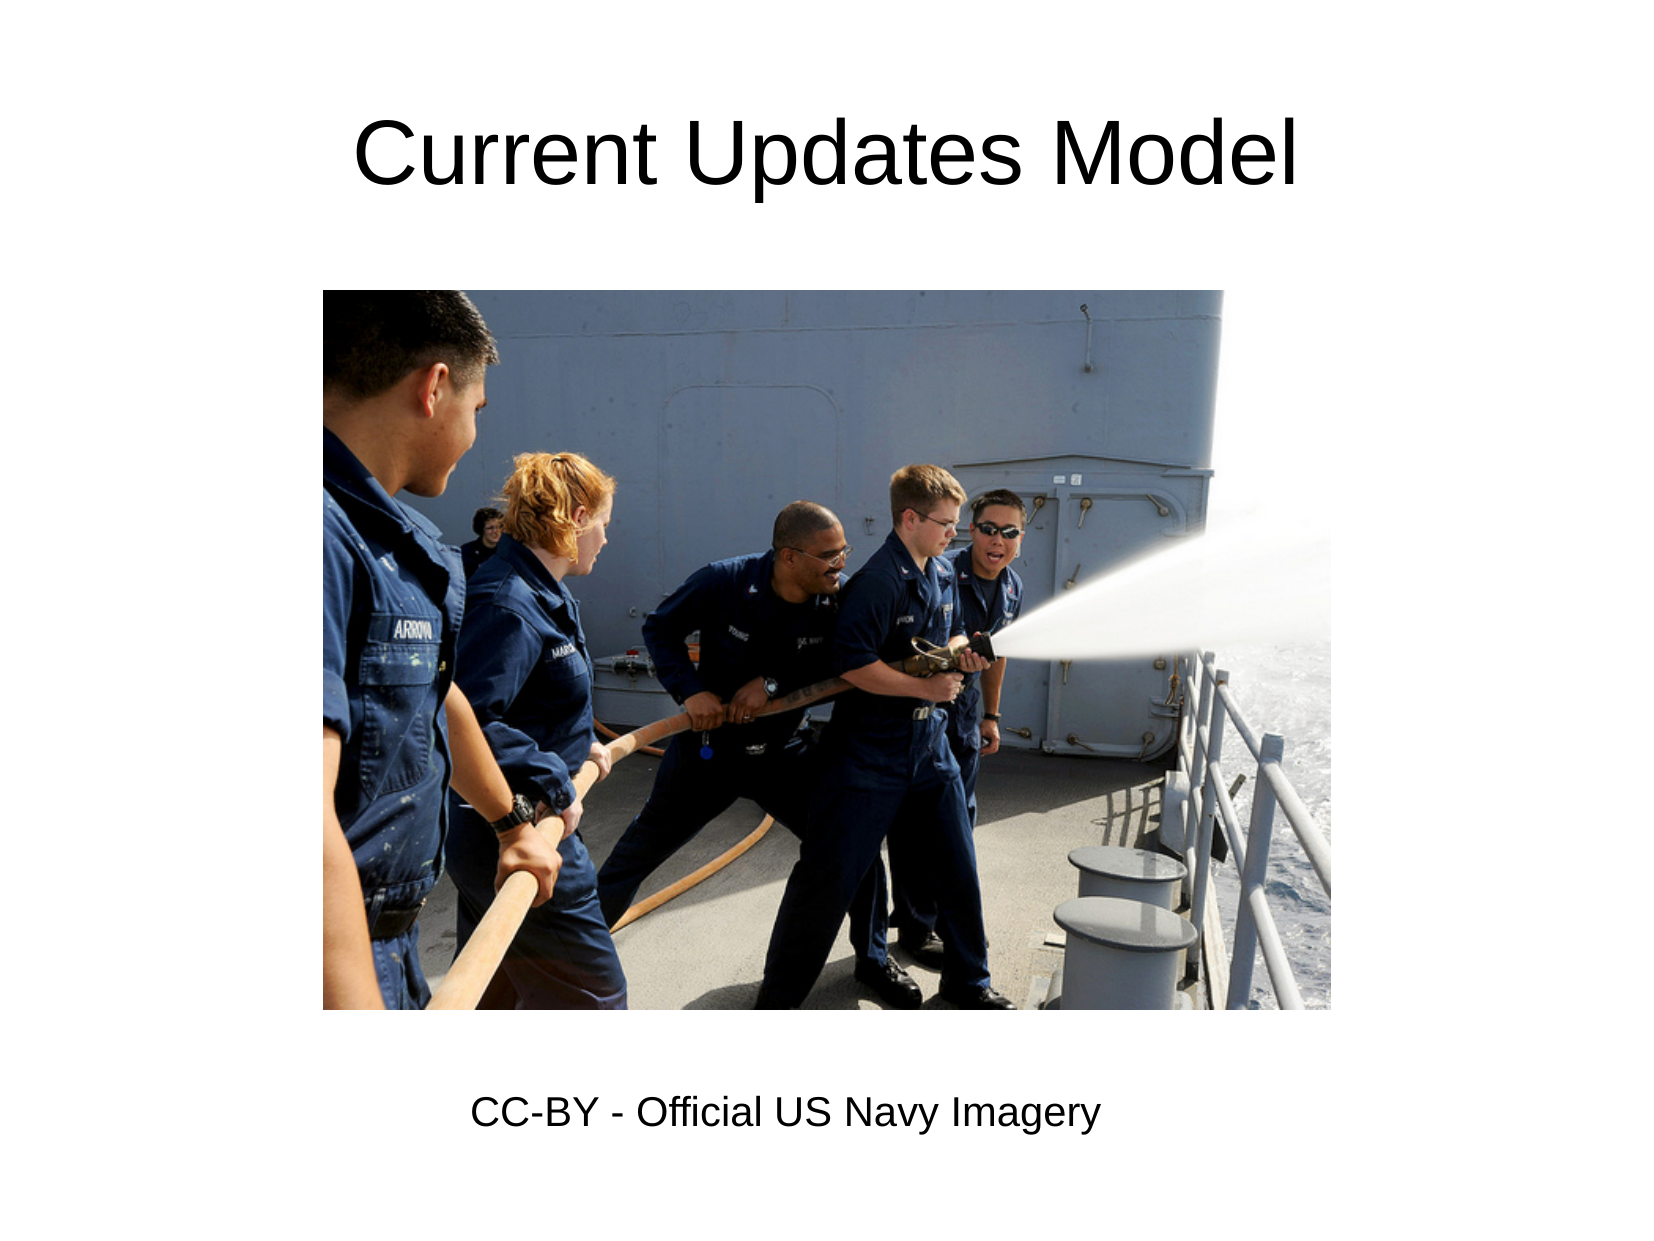

# Current Updates Model
CC-BY - Official US Navy Imagery